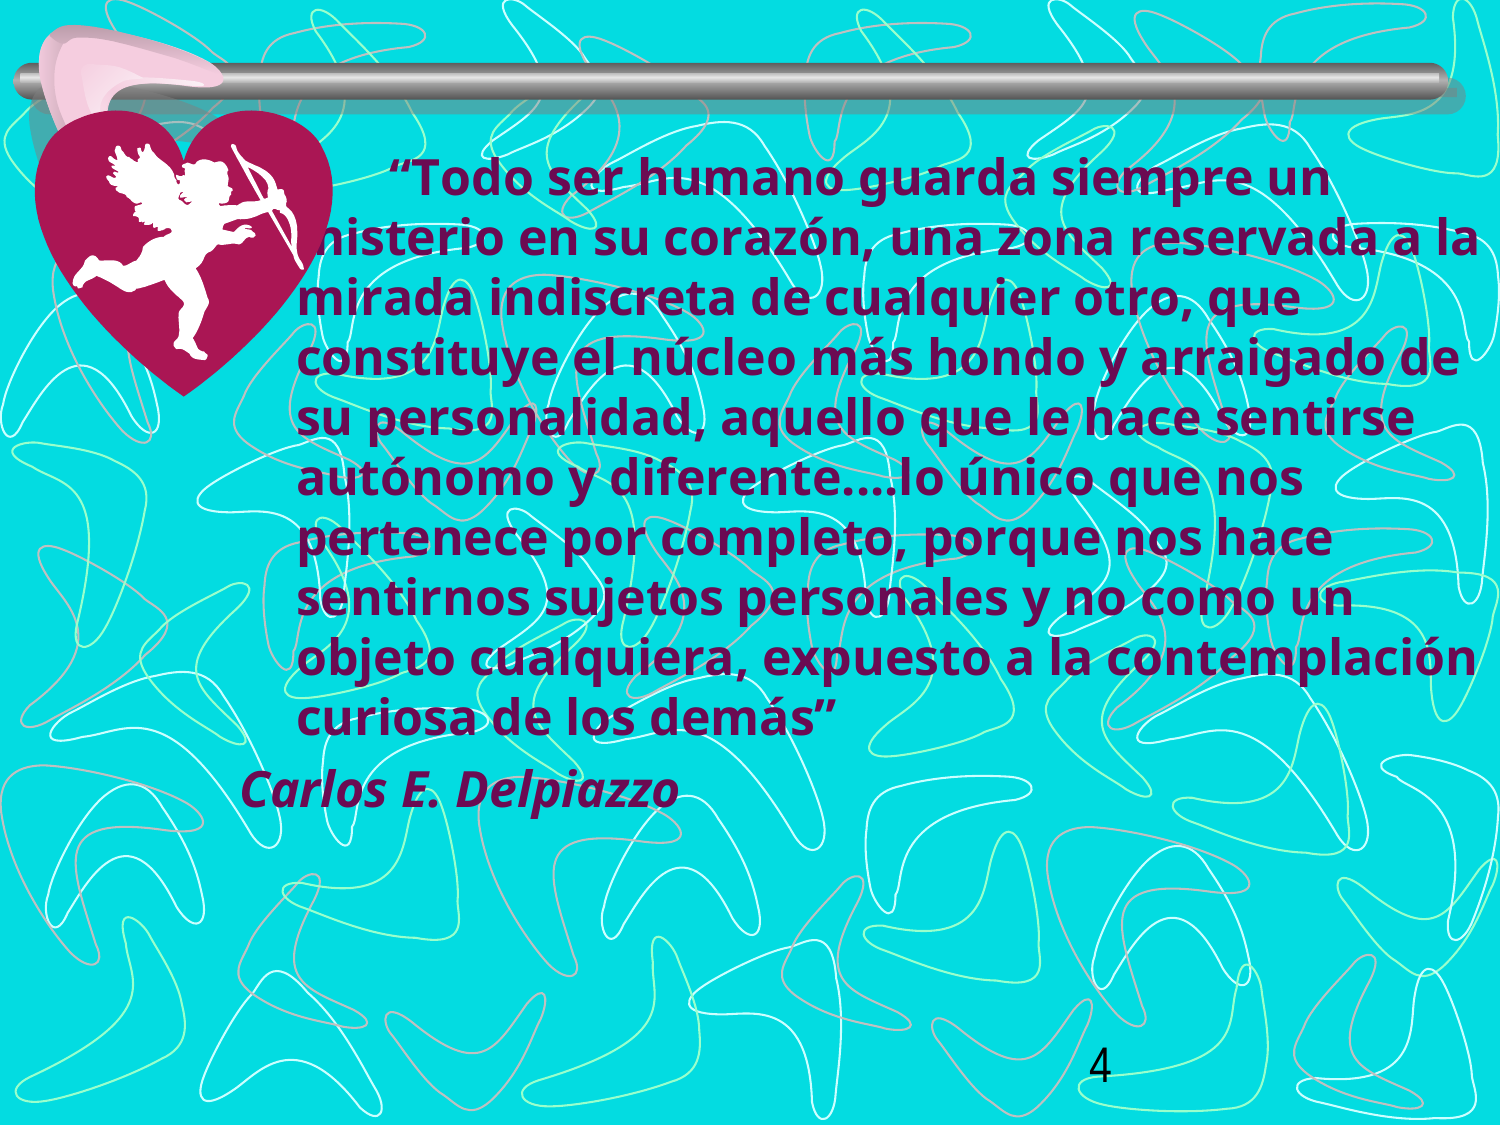

#
		“Todo ser humano guarda siempre un 	misterio en su corazón, una zona reservada a la mirada indiscreta de cualquier otro, que constituye el núcleo más hondo y arraigado de su personalidad, aquello que le hace sentirse autónomo y diferente....lo único que nos pertenece por completo, porque nos hace sentirnos sujetos personales y no como un objeto cualquiera, expuesto a la contemplación curiosa de los demás”
Carlos E. Delpiazzo
4